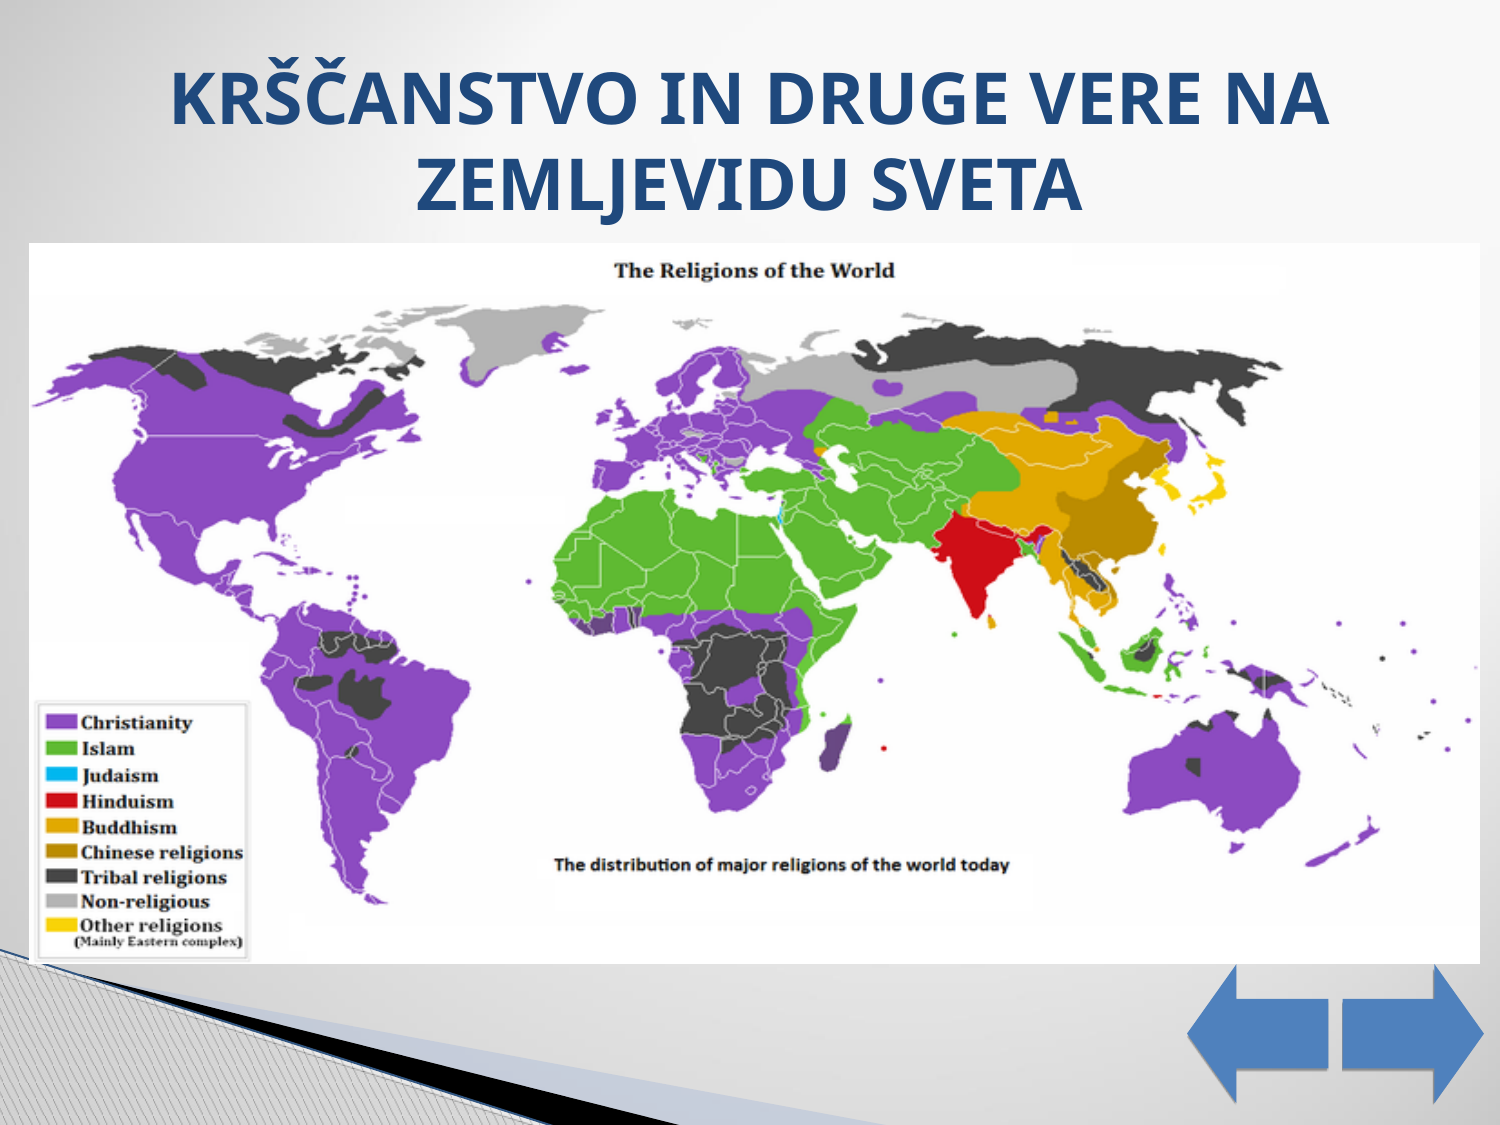

# KRŠČANSTVO IN DRUGE VERE NA ZEMLJEVIDU SVETA